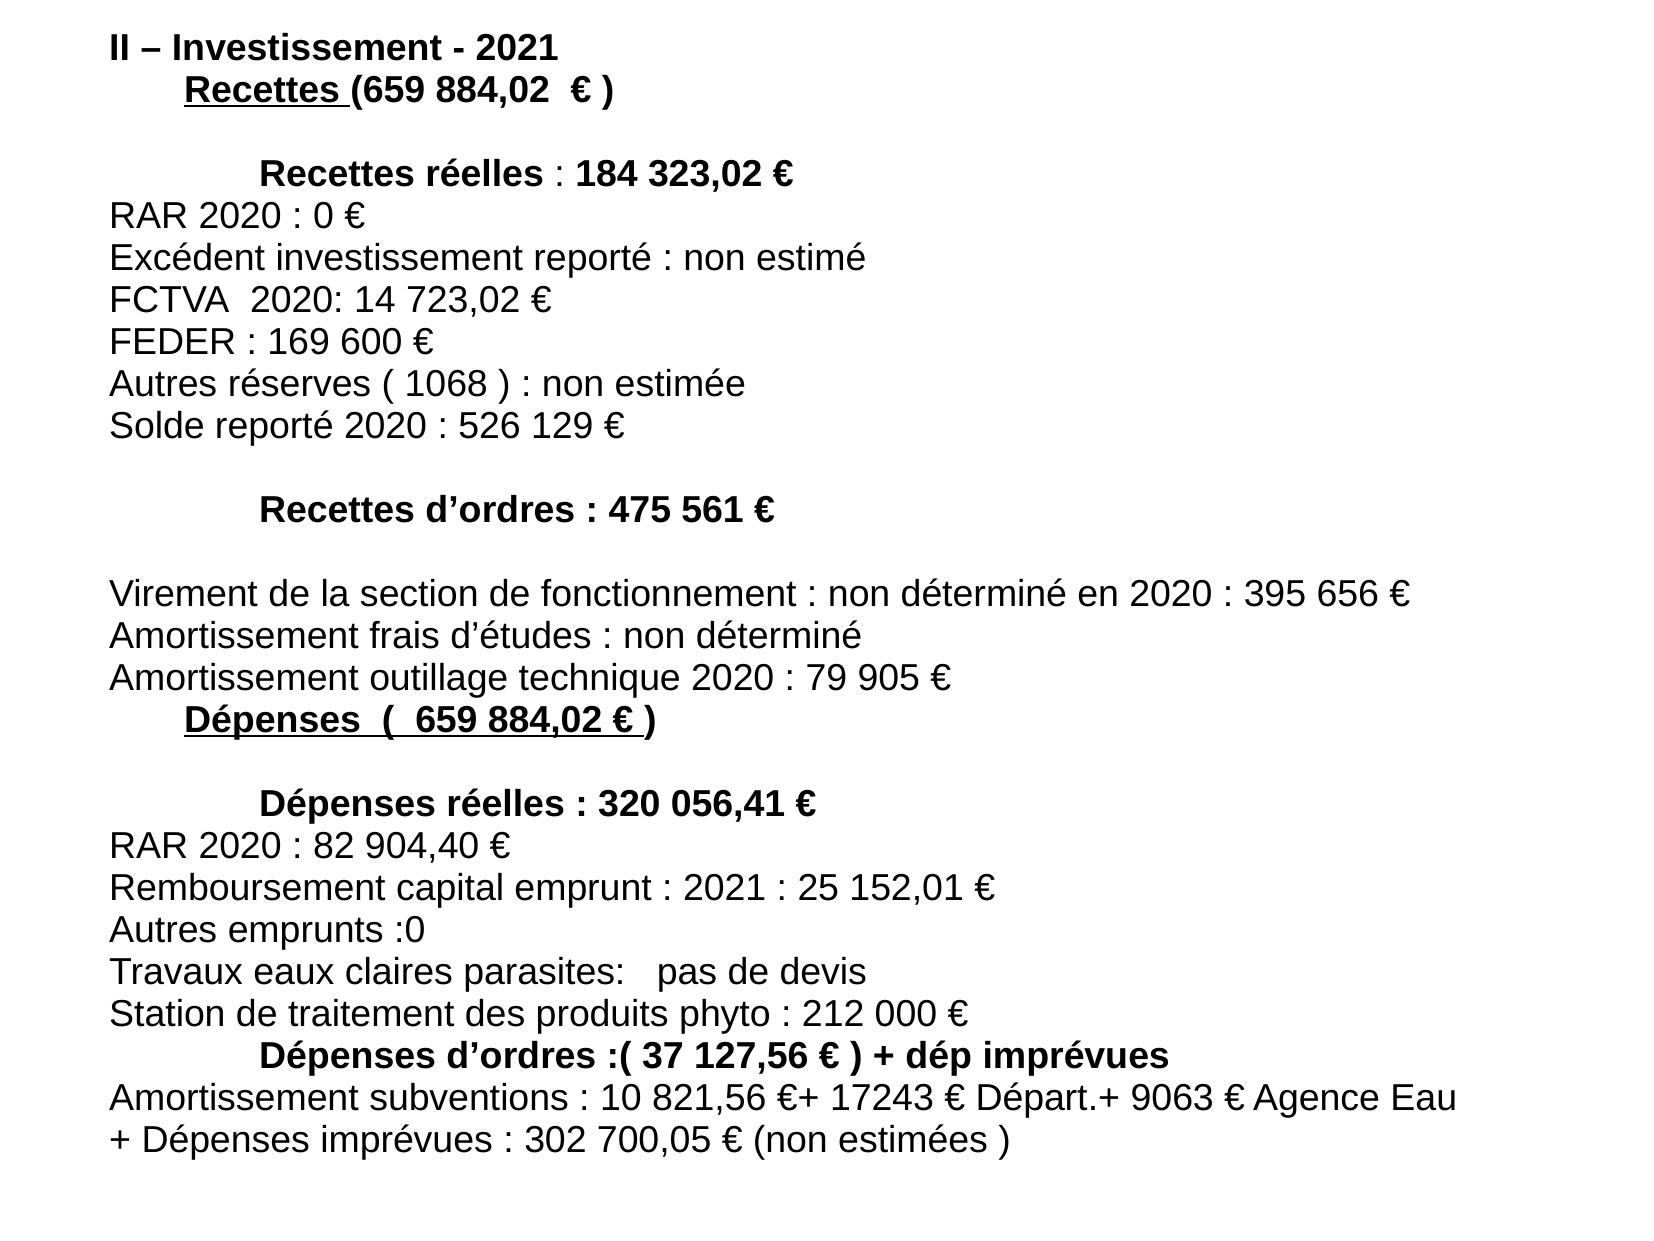

II – Investissement - 2021
	Recettes (659 884,02 € )
		Recettes réelles : 184 323,02 €
RAR 2020 : 0 €
Excédent investissement reporté : non estimé
FCTVA  2020: 14 723,02 €
FEDER : 169 600 €
Autres réserves ( 1068 ) : non estimée
Solde reporté 2020 : 526 129 €
		Recettes d’ordres : 475 561 €
Virement de la section de fonctionnement : non déterminé en 2020 : 395 656 €
Amortissement frais d’études : non déterminé
Amortissement outillage technique 2020 : 79 905 €
	Dépenses ( 659 884,02 € )
		Dépenses réelles : 320 056,41 €
RAR 2020 : 82 904,40 €
Remboursement capital emprunt : 2021 : 25 152,01 €
Autres emprunts :0
Travaux eaux claires parasites:   pas de devis
Station de traitement des produits phyto : 212 000 €
		Dépenses d’ordres :( 37 127,56 € ) + dép imprévues
Amortissement subventions : 10 821,56 €+ 17243 € Départ.+ 9063 € Agence Eau
+ Dépenses imprévues : 302 700,05 € (non estimées )